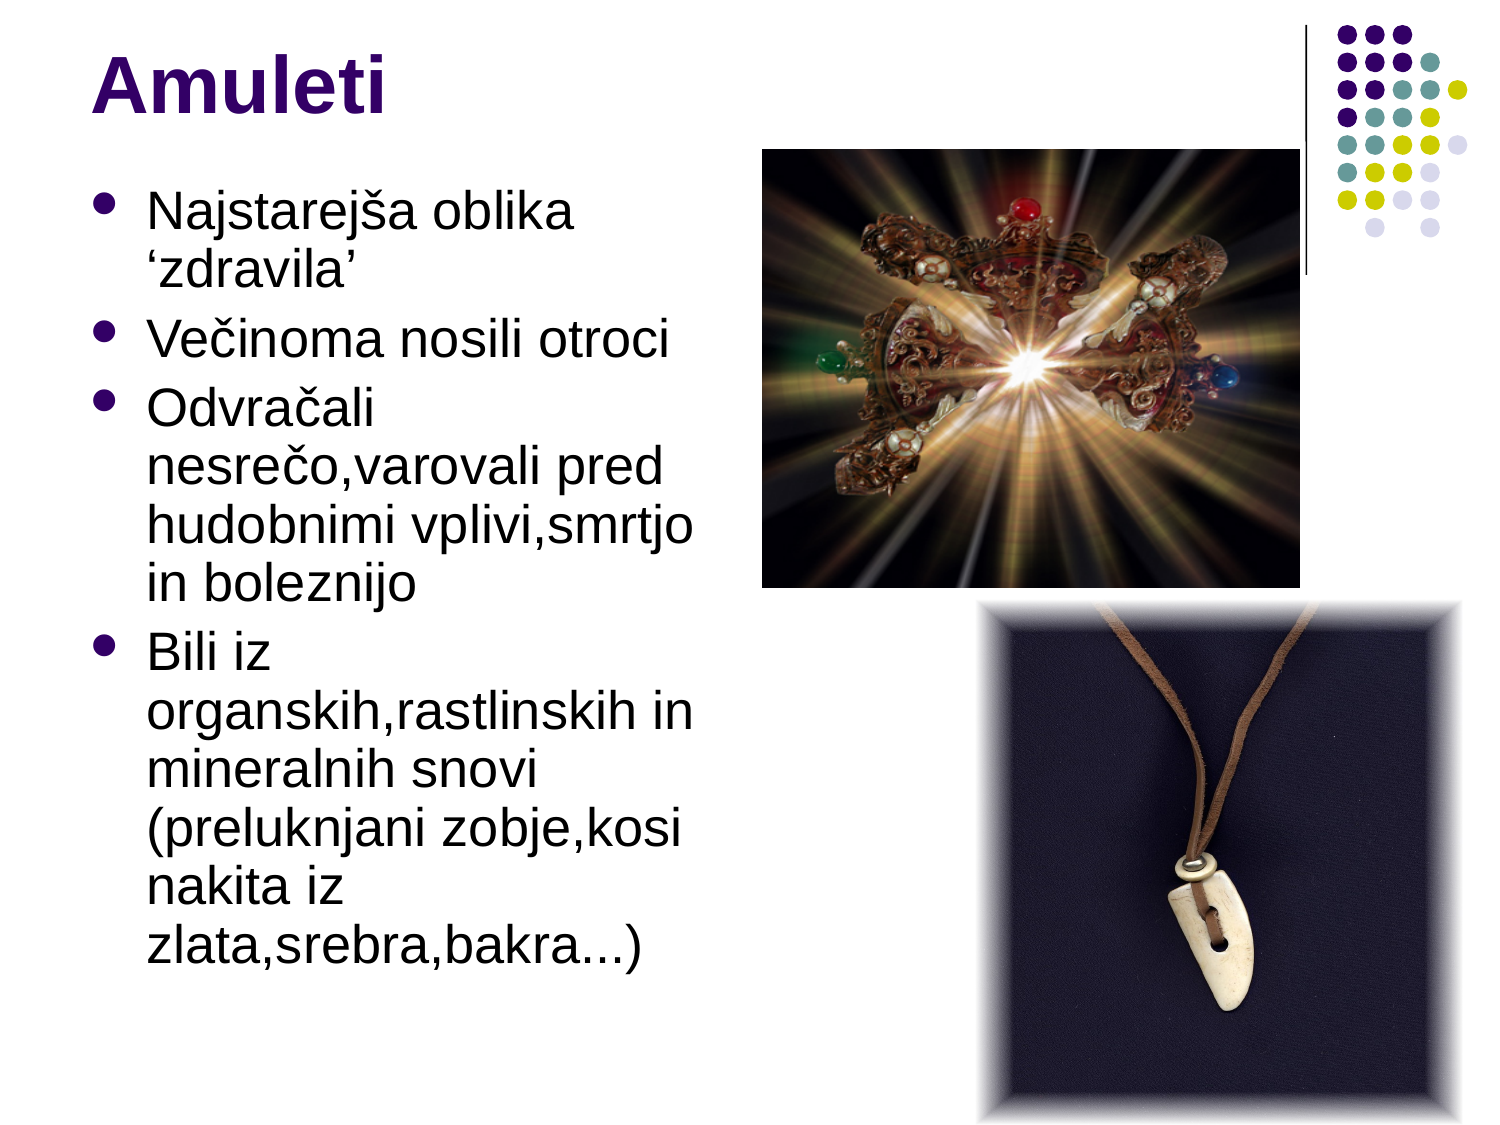

# Amuleti
Najstarejša oblika ‘zdravila’
Večinoma nosili otroci
Odvračali nesrečo,varovali pred hudobnimi vplivi,smrtjo in boleznijo
Bili iz organskih,rastlinskih in mineralnih snovi (preluknjani zobje,kosi nakita iz zlata,srebra,bakra...)